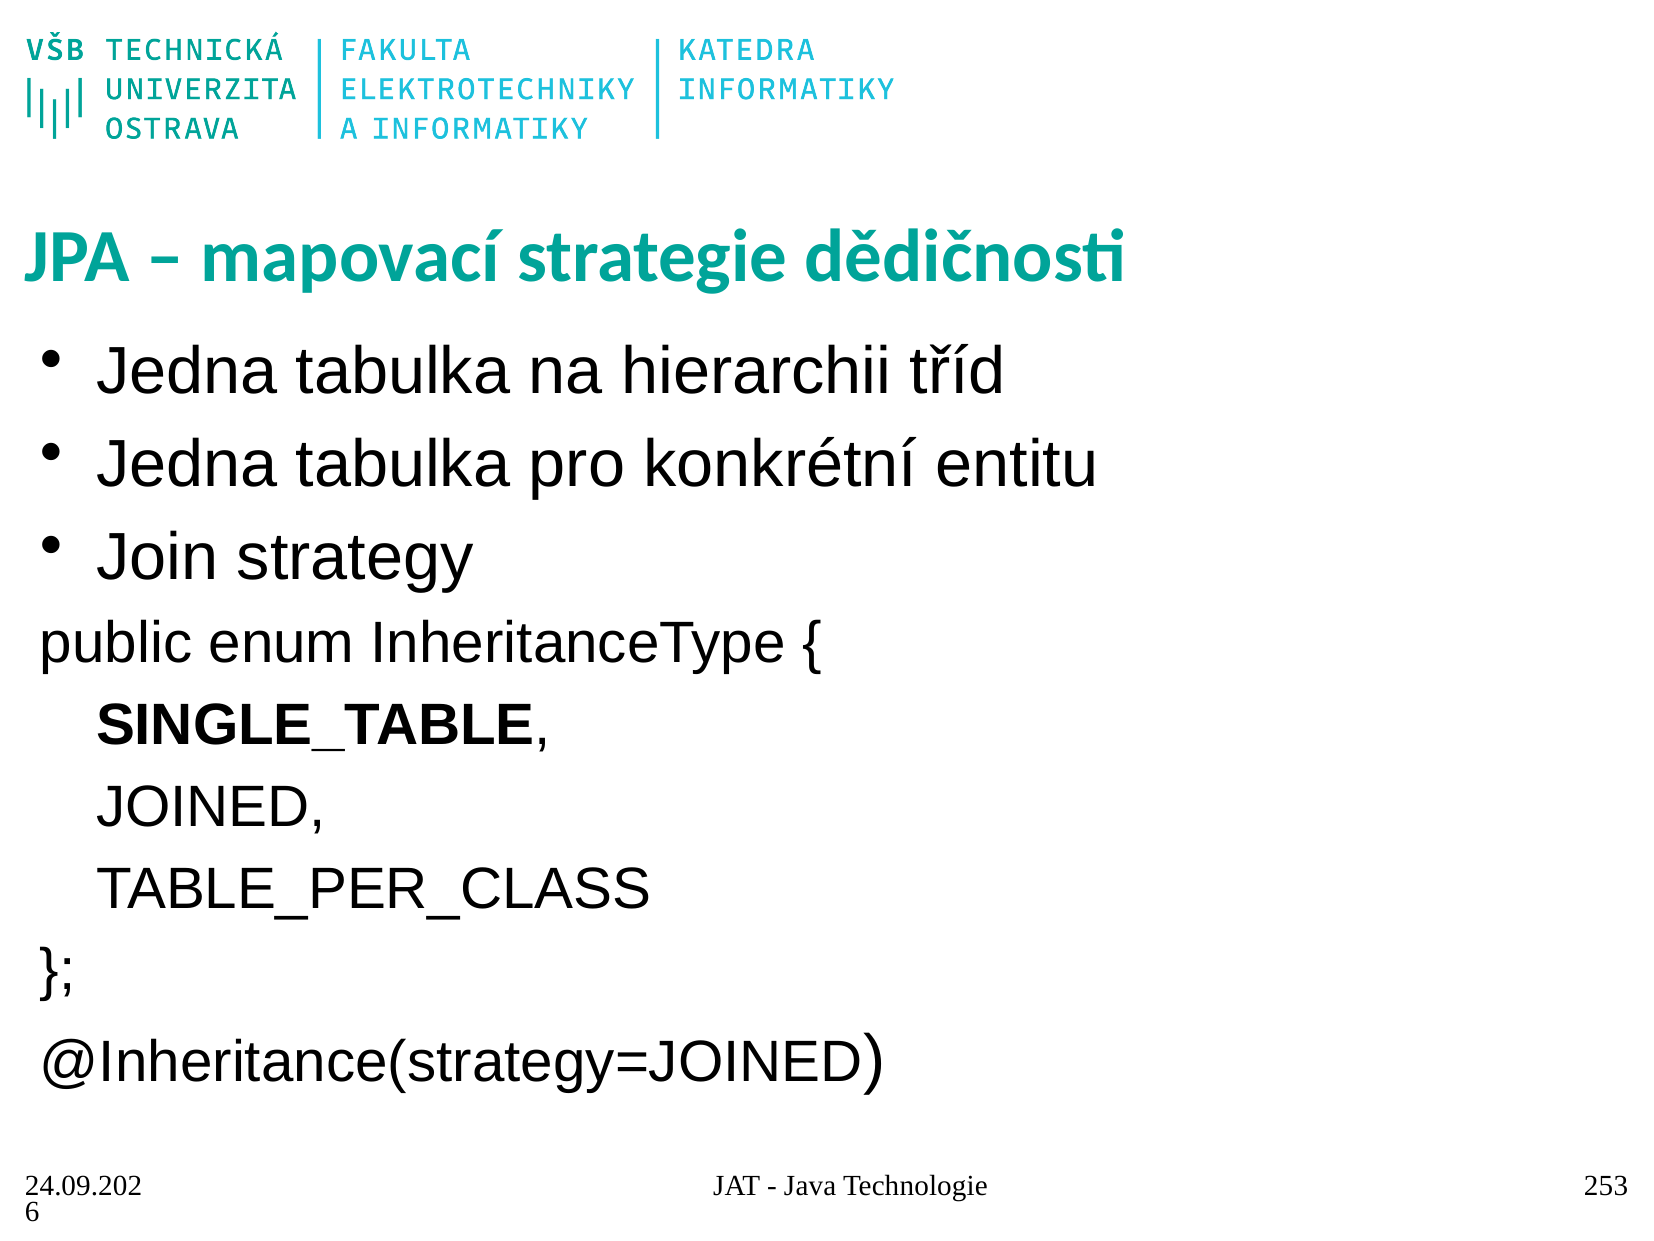

JPA – mapovací strategie dědičnosti
# Jedna tabulka na hierarchii tříd
Jedna tabulka pro konkrétní entitu
Join strategy
public enum InheritanceType {
	SINGLE_TABLE,
	JOINED,
	TABLE_PER_CLASS
};
@Inheritance(strategy=JOINED)
JAT - Java Technologie
253